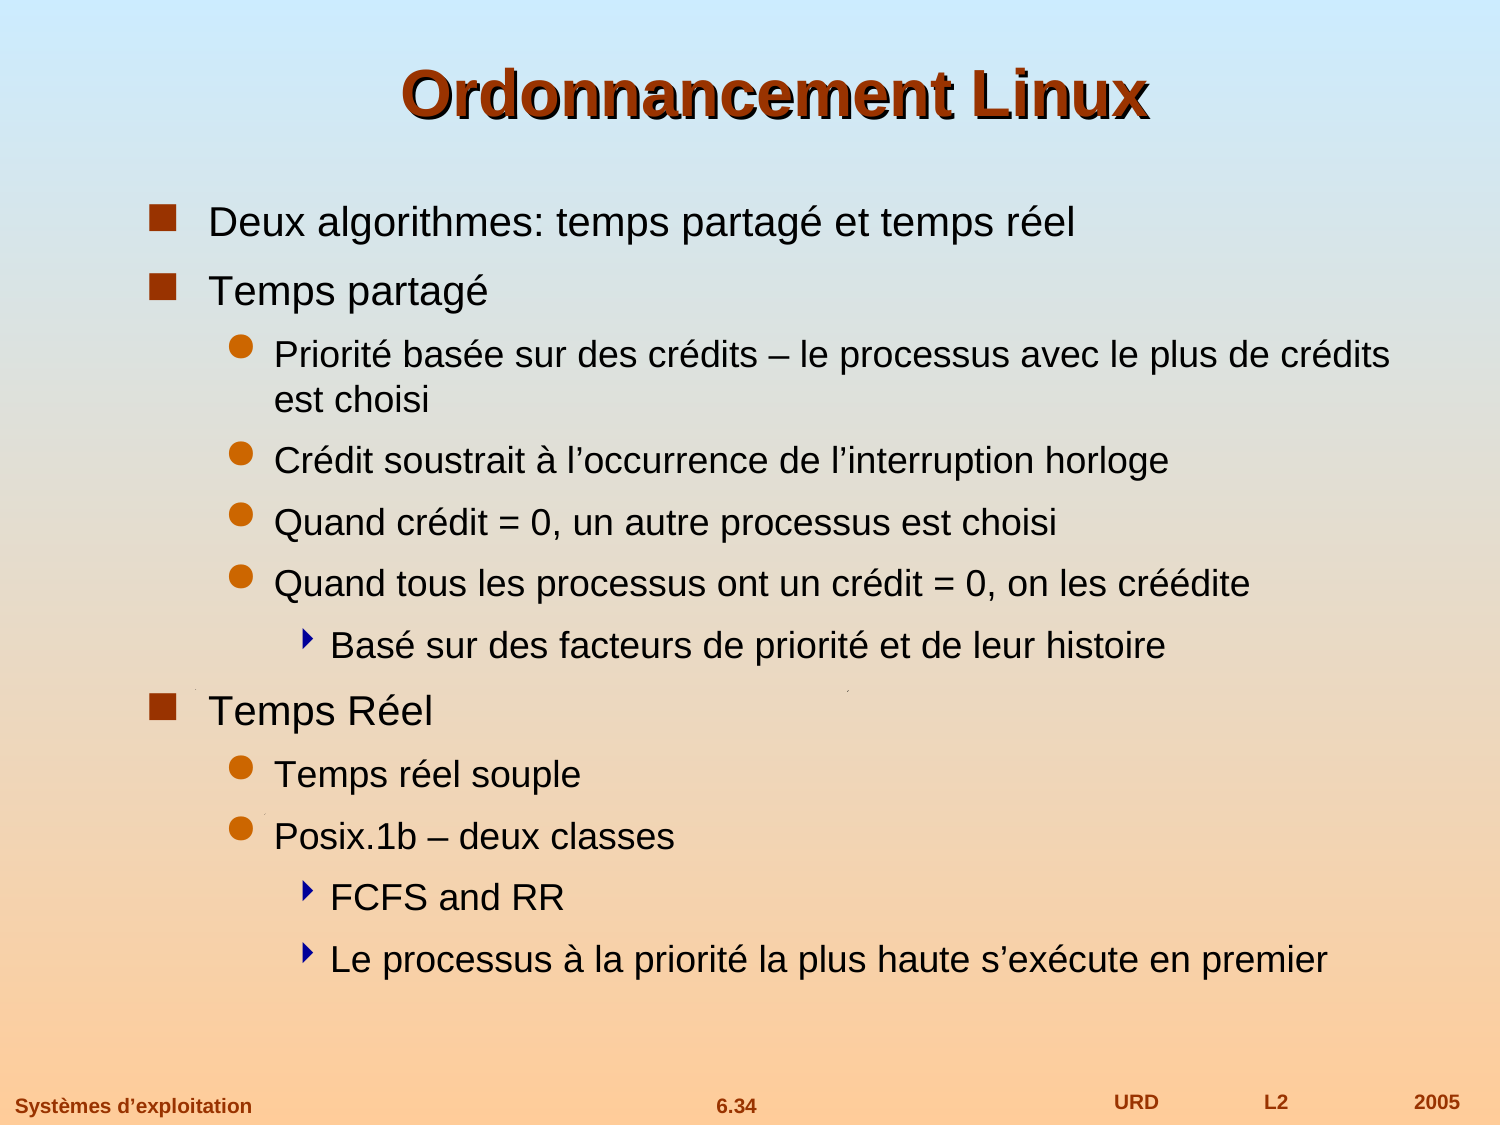

# Ordonnancement Linux
Deux algorithmes: temps partagé et temps réel
Temps partagé
Priorité basée sur des crédits – le processus avec le plus de crédits est choisi
Crédit soustrait à l’occurrence de l’interruption horloge
Quand crédit = 0, un autre processus est choisi
Quand tous les processus ont un crédit = 0, on les créédite
Basé sur des facteurs de priorité et de leur histoire
Temps Réel
Temps réel souple
Posix.1b – deux classes
FCFS and RR
Le processus à la priorité la plus haute s’exécute en premier